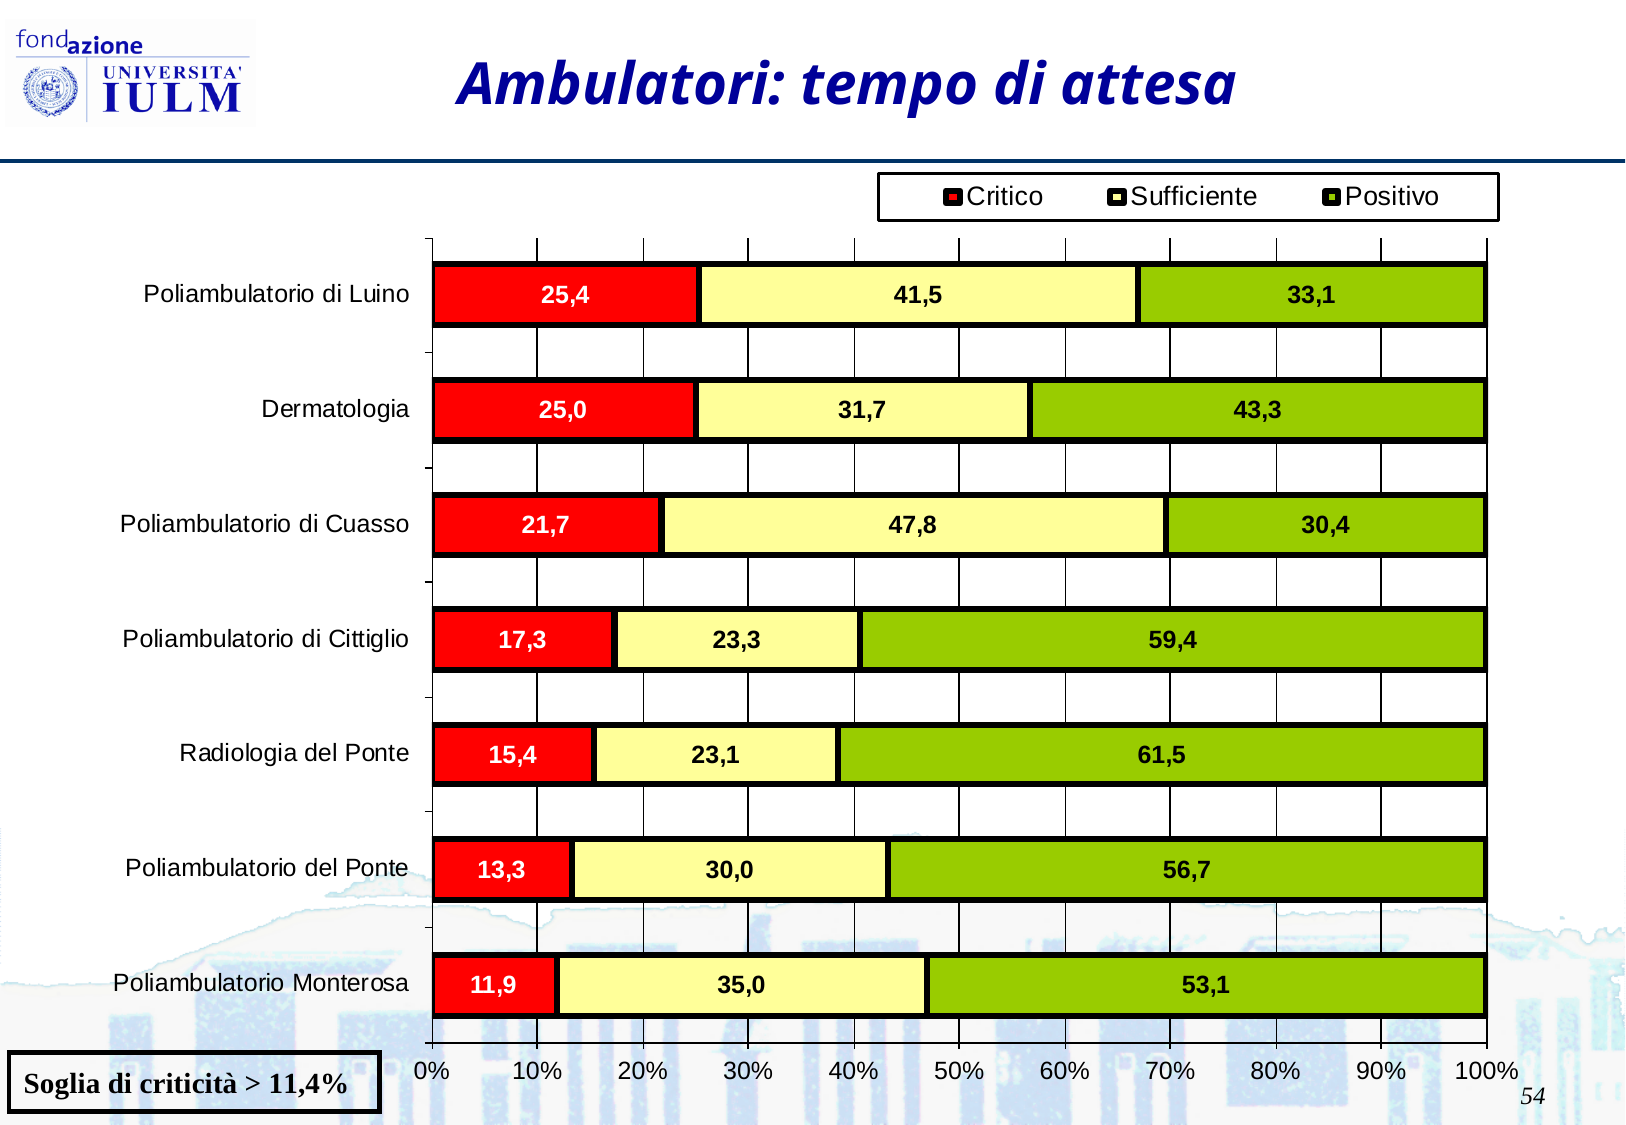

Ambulatori: tempo di attesa
Soglia di criticità > 11,4%